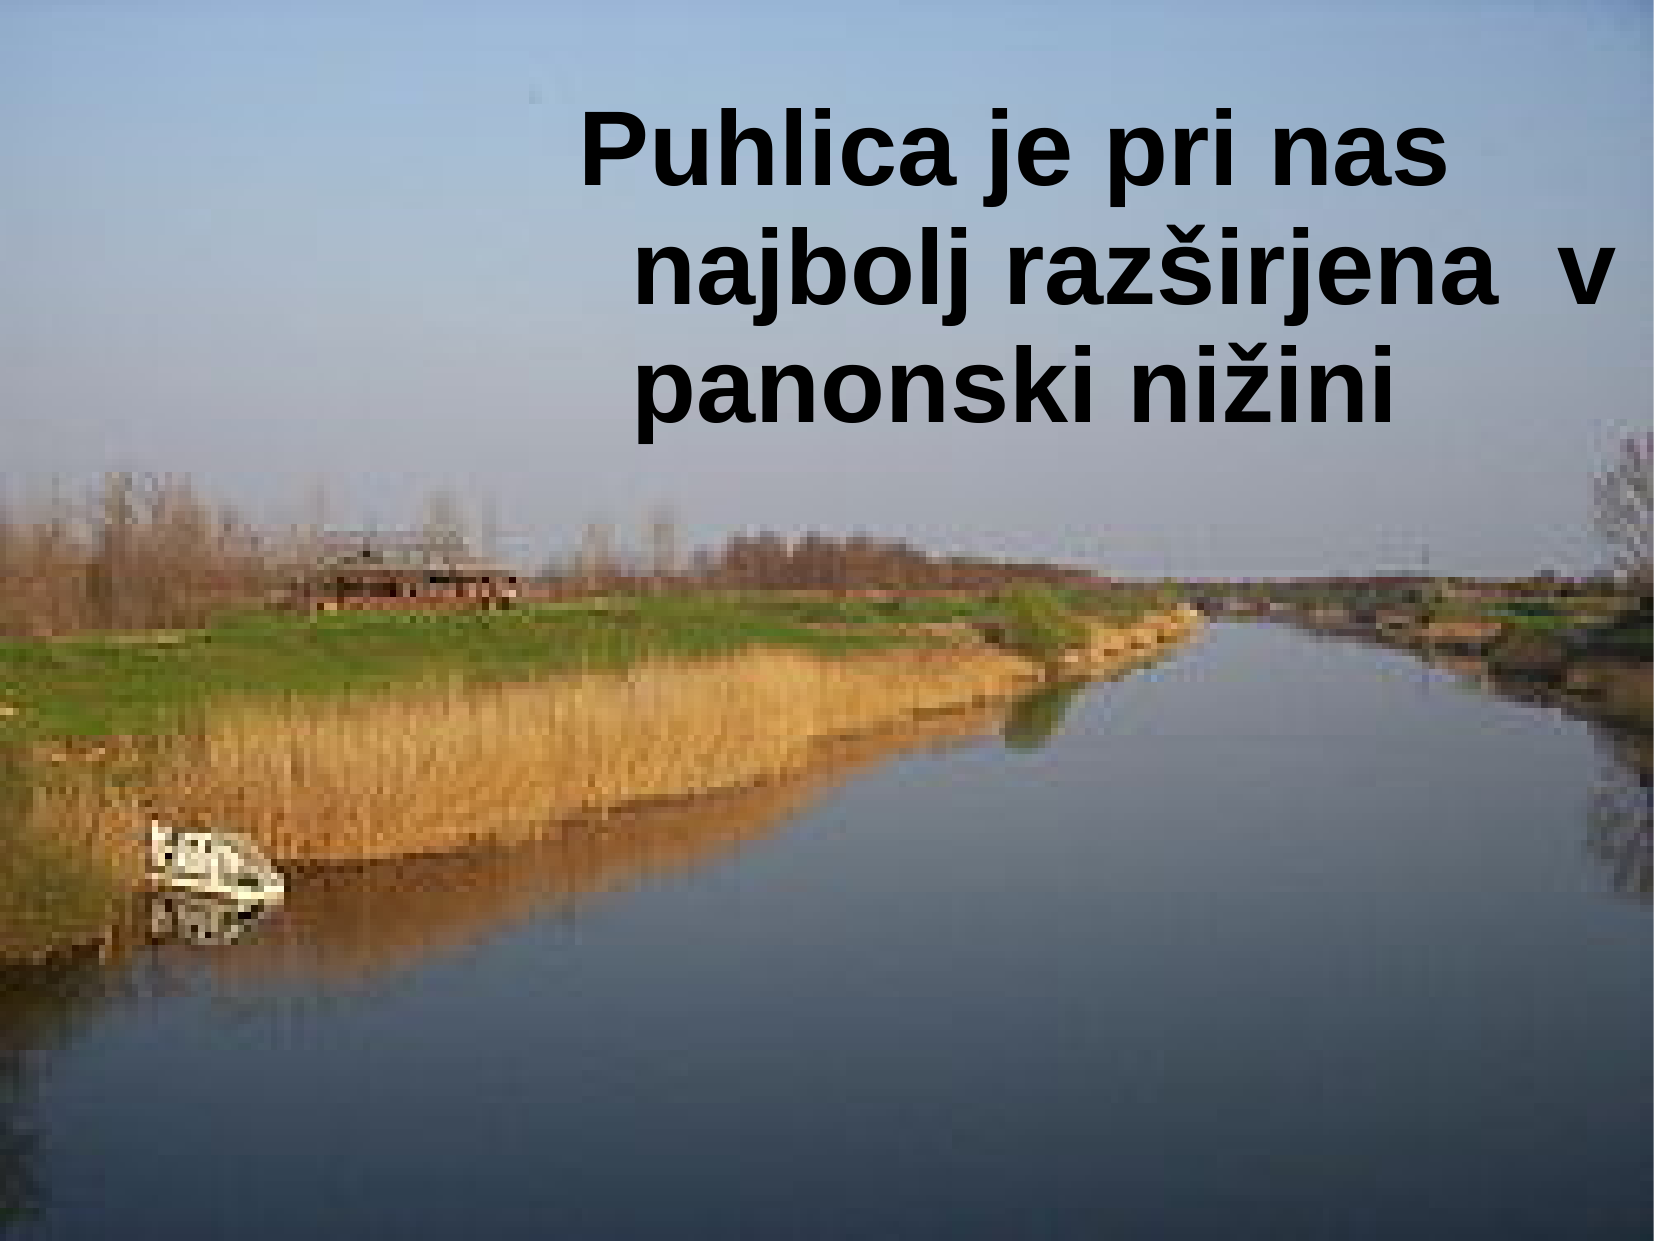

# Puhlica je pri nas najbolj razširjena v panonski nižini